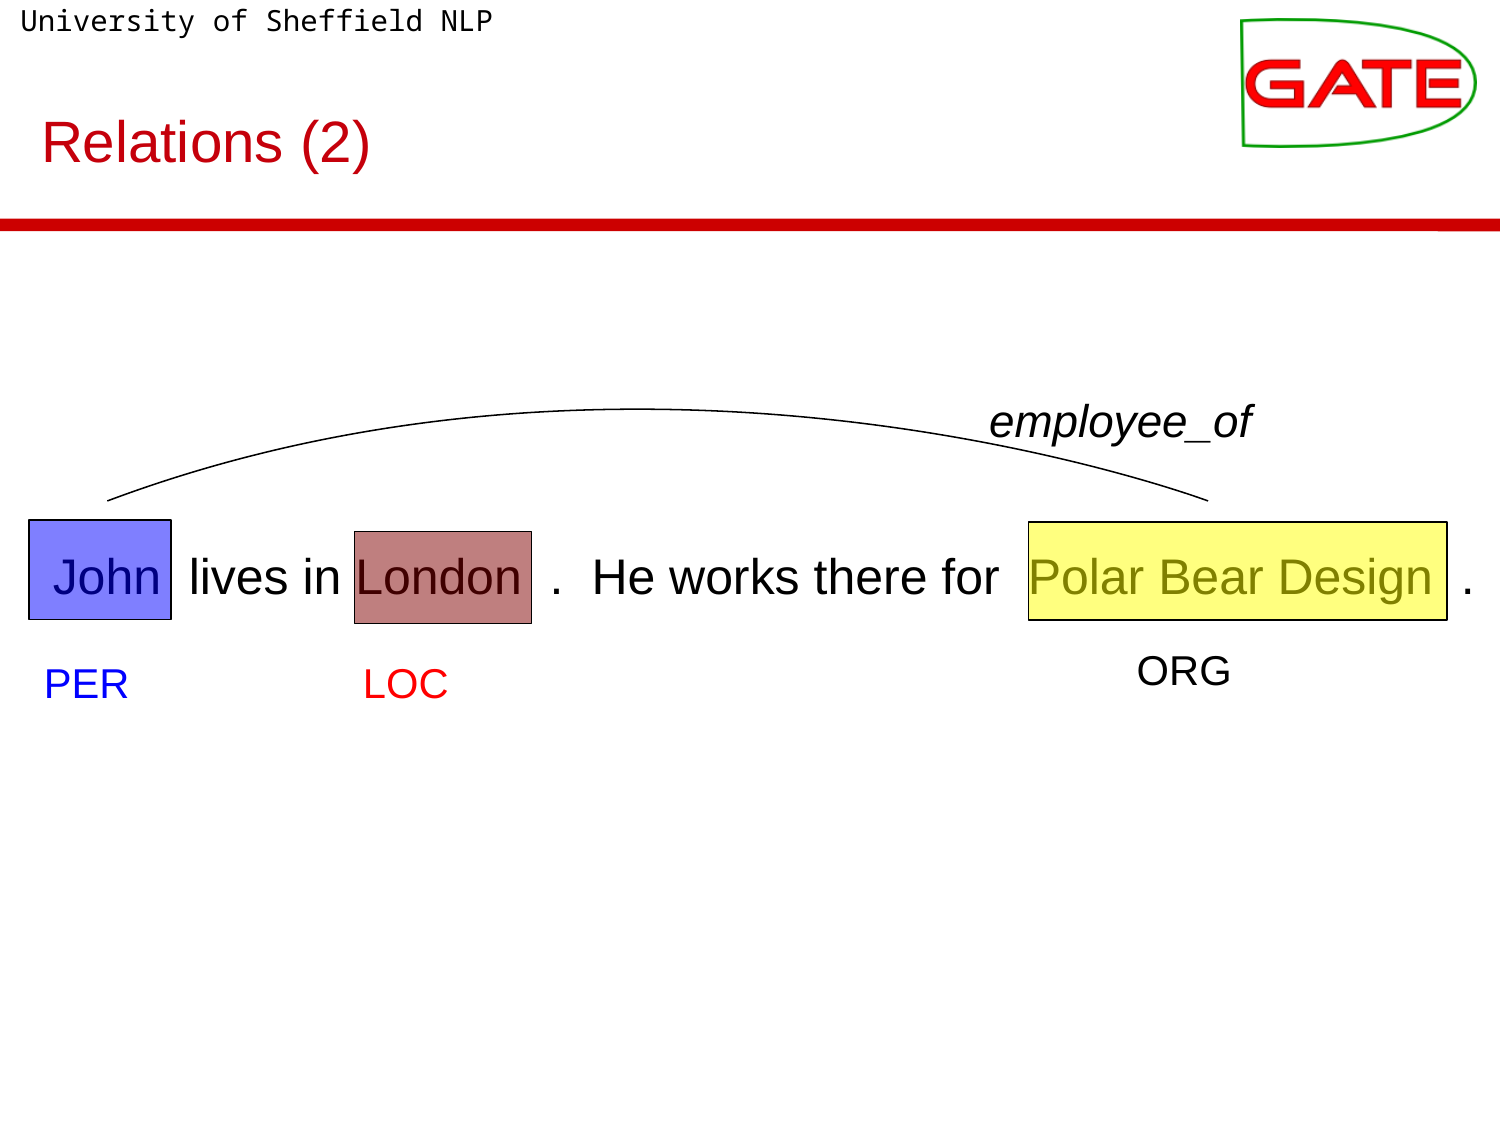

# Relations (2)
employee_of
John lives in London . He works there for Polar Bear Design .
ORG
PER
LOC